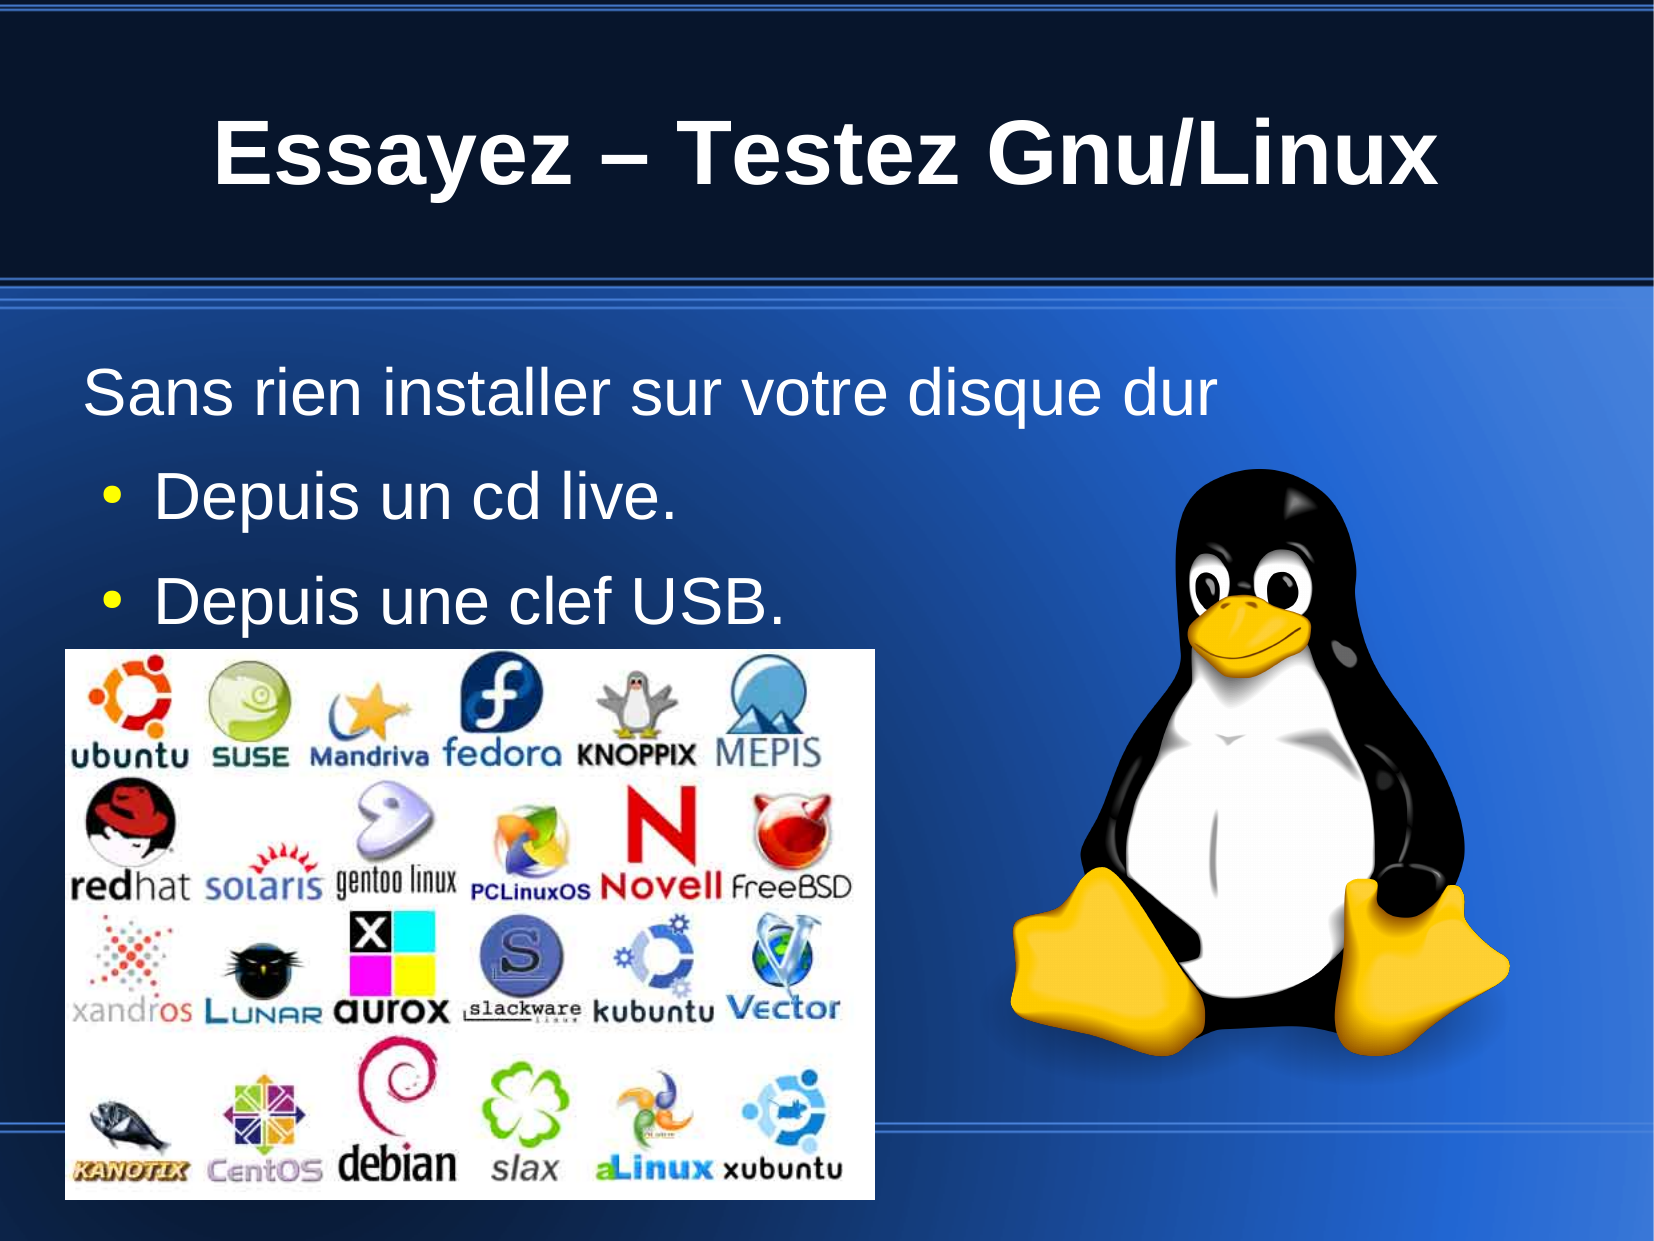

# Essayez – Testez Gnu/Linux
Sans rien installer sur votre disque dur
Depuis un cd live.
Depuis une clef USB.